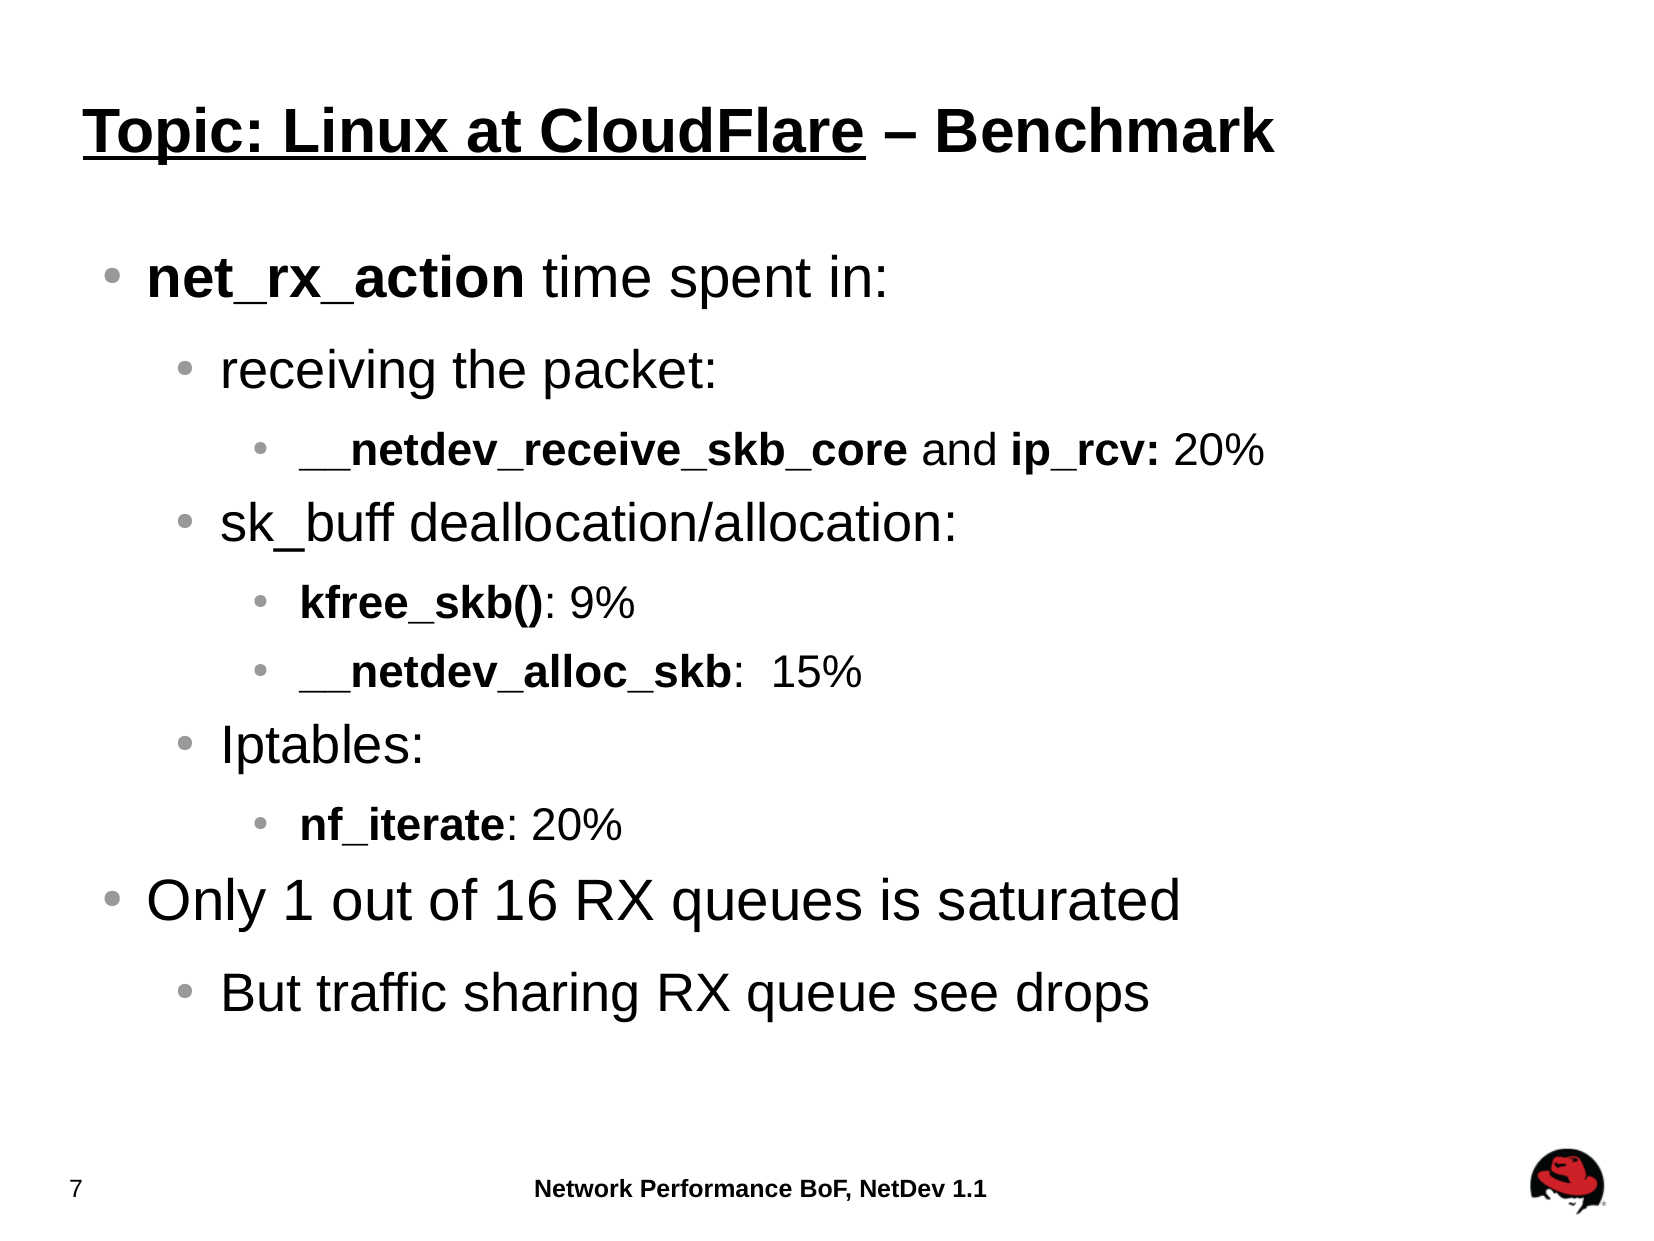

# Topic: Linux at CloudFlare – Benchmark
net_rx_action time spent in:
receiving the packet:
__netdev_receive_skb_core and ip_rcv: 20%
sk_buff deallocation/allocation:
kfree_skb(): 9%
__netdev_alloc_skb: 15%
Iptables:
nf_iterate: 20%
Only 1 out of 16 RX queues is saturated
But traffic sharing RX queue see drops